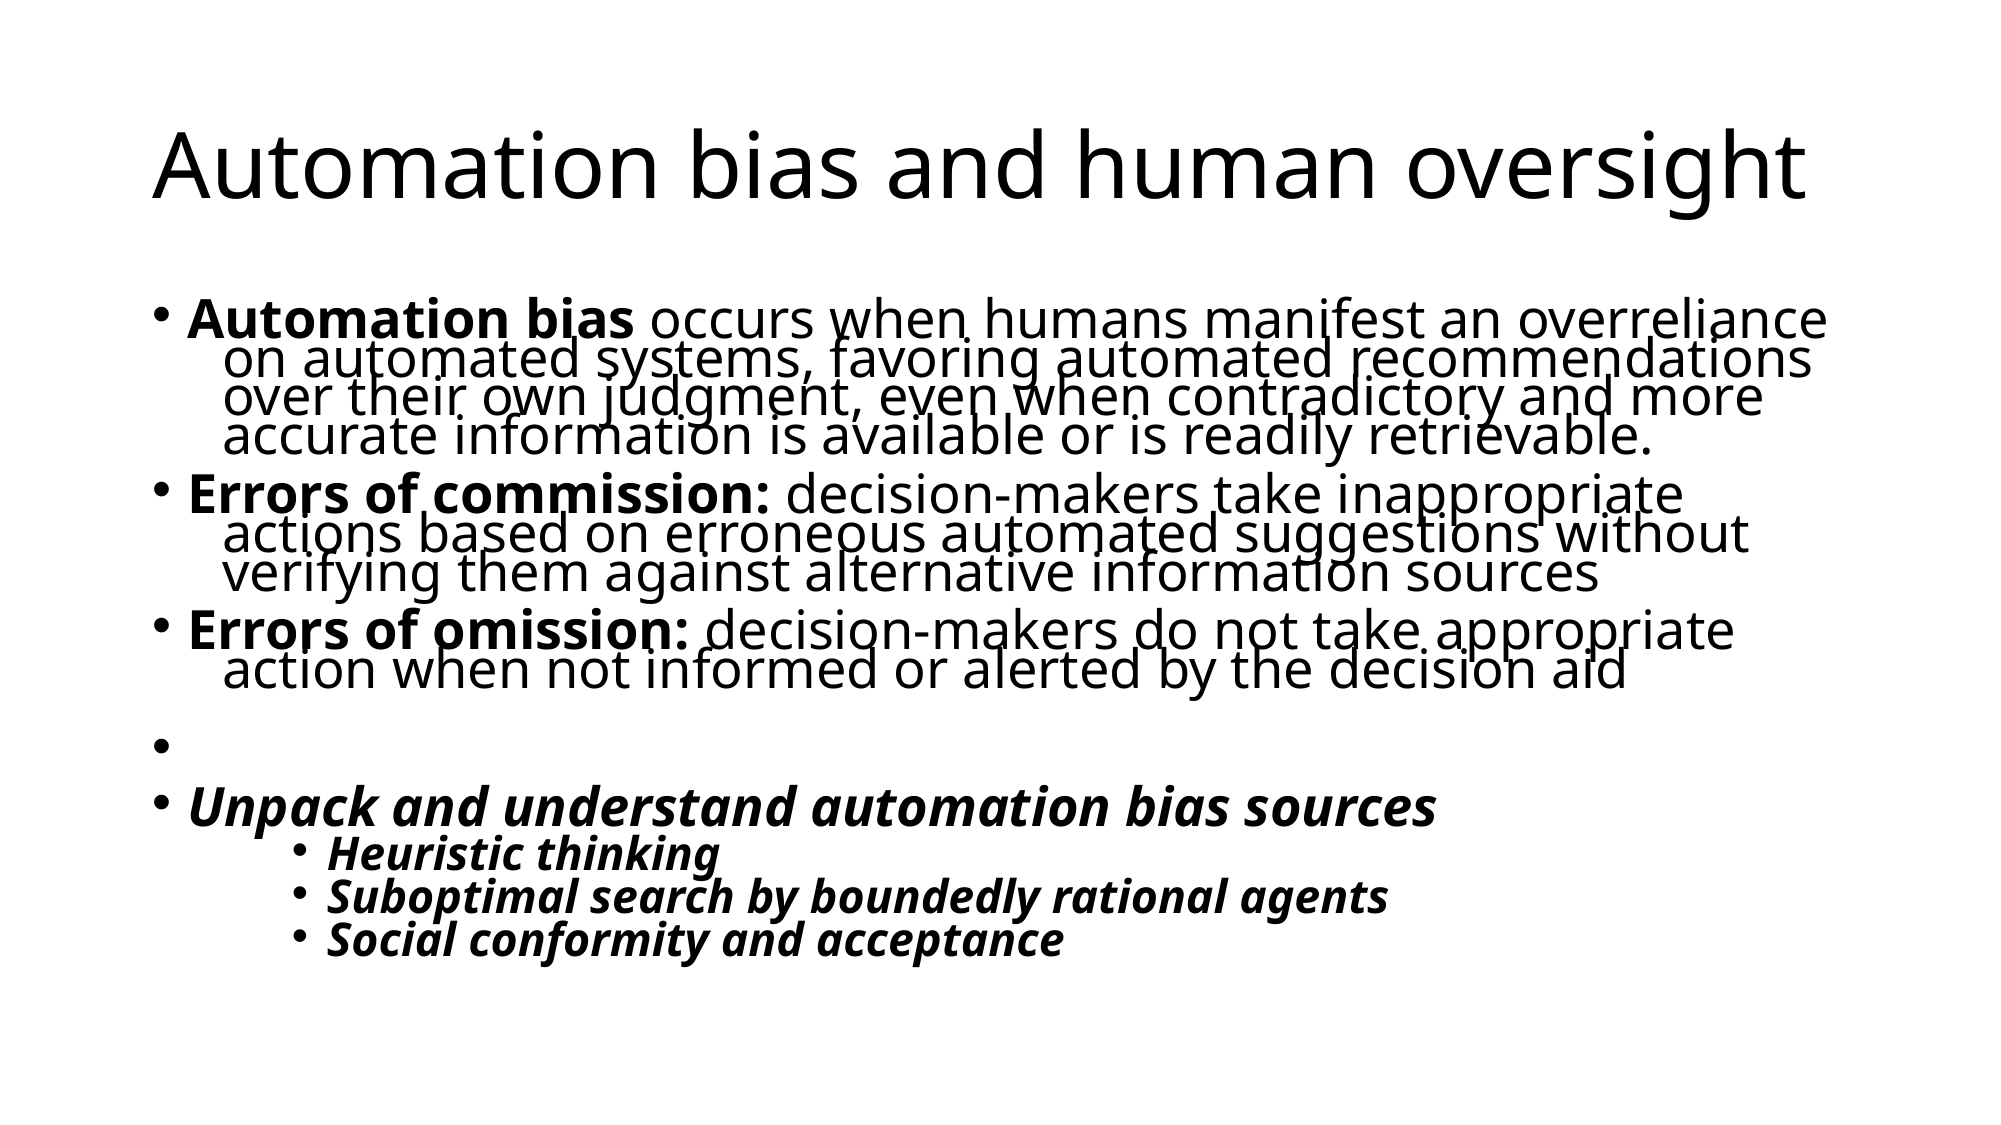

# Automation bias and human oversight
Automation bias occurs when humans manifest an overreliance on automated systems, favoring automated recommendations over their own judgment, even when contradictory and more accurate information is available or is readily retrievable.
Errors of commission: decision-makers take inappropriate actions based on erroneous automated suggestions without verifying them against alternative information sources
Errors of omission: decision-makers do not take appropriate action when not informed or alerted by the decision aid
Unpack and understand automation bias sources
Heuristic thinking
Suboptimal search by boundedly rational agents
Social conformity and acceptance